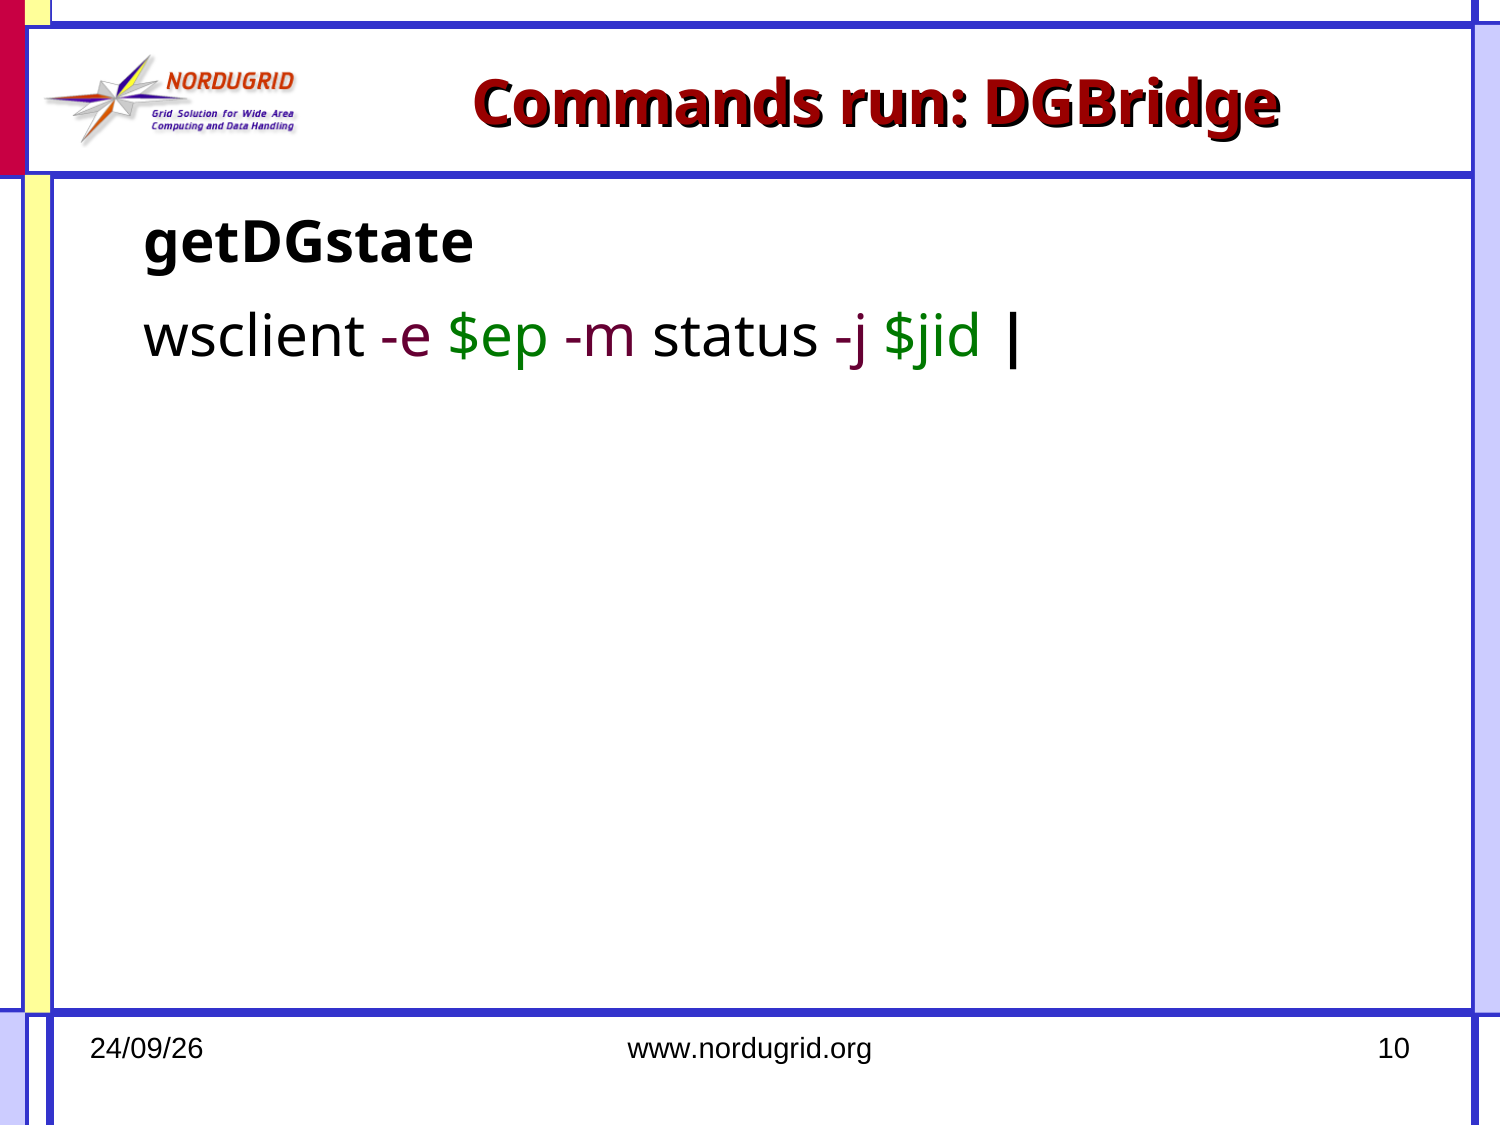

# Commands run: DGBridge
getDGstate
wsclient -e $ep -m status -j $jid |
www.nordugrid.org
10